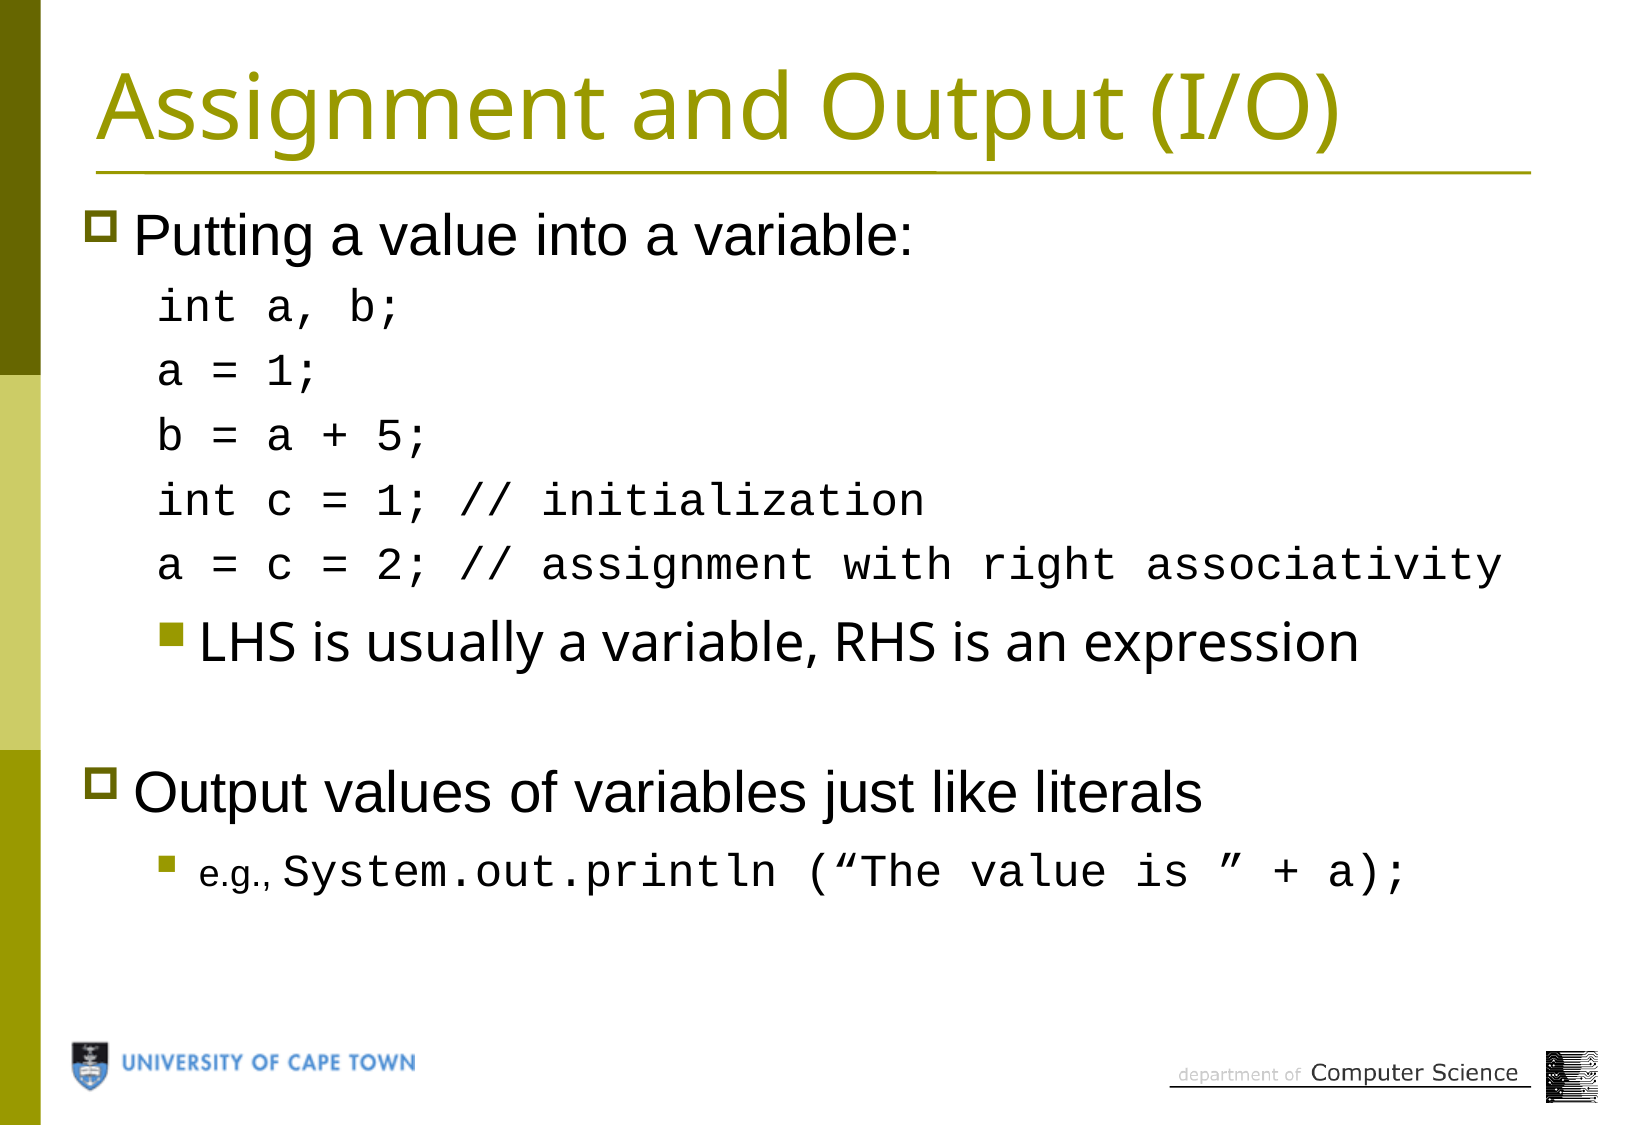

# Assignment and Output (I/O)‏
Putting a value into a variable:
int a, b;
a = 1;
b = a + 5;
int c = 1; // initialization
a = c = 2; // assignment with right associativity
LHS is usually a variable, RHS is an expression
Output values of variables just like literals
e.g., System.out.println (“The value is ” + a);